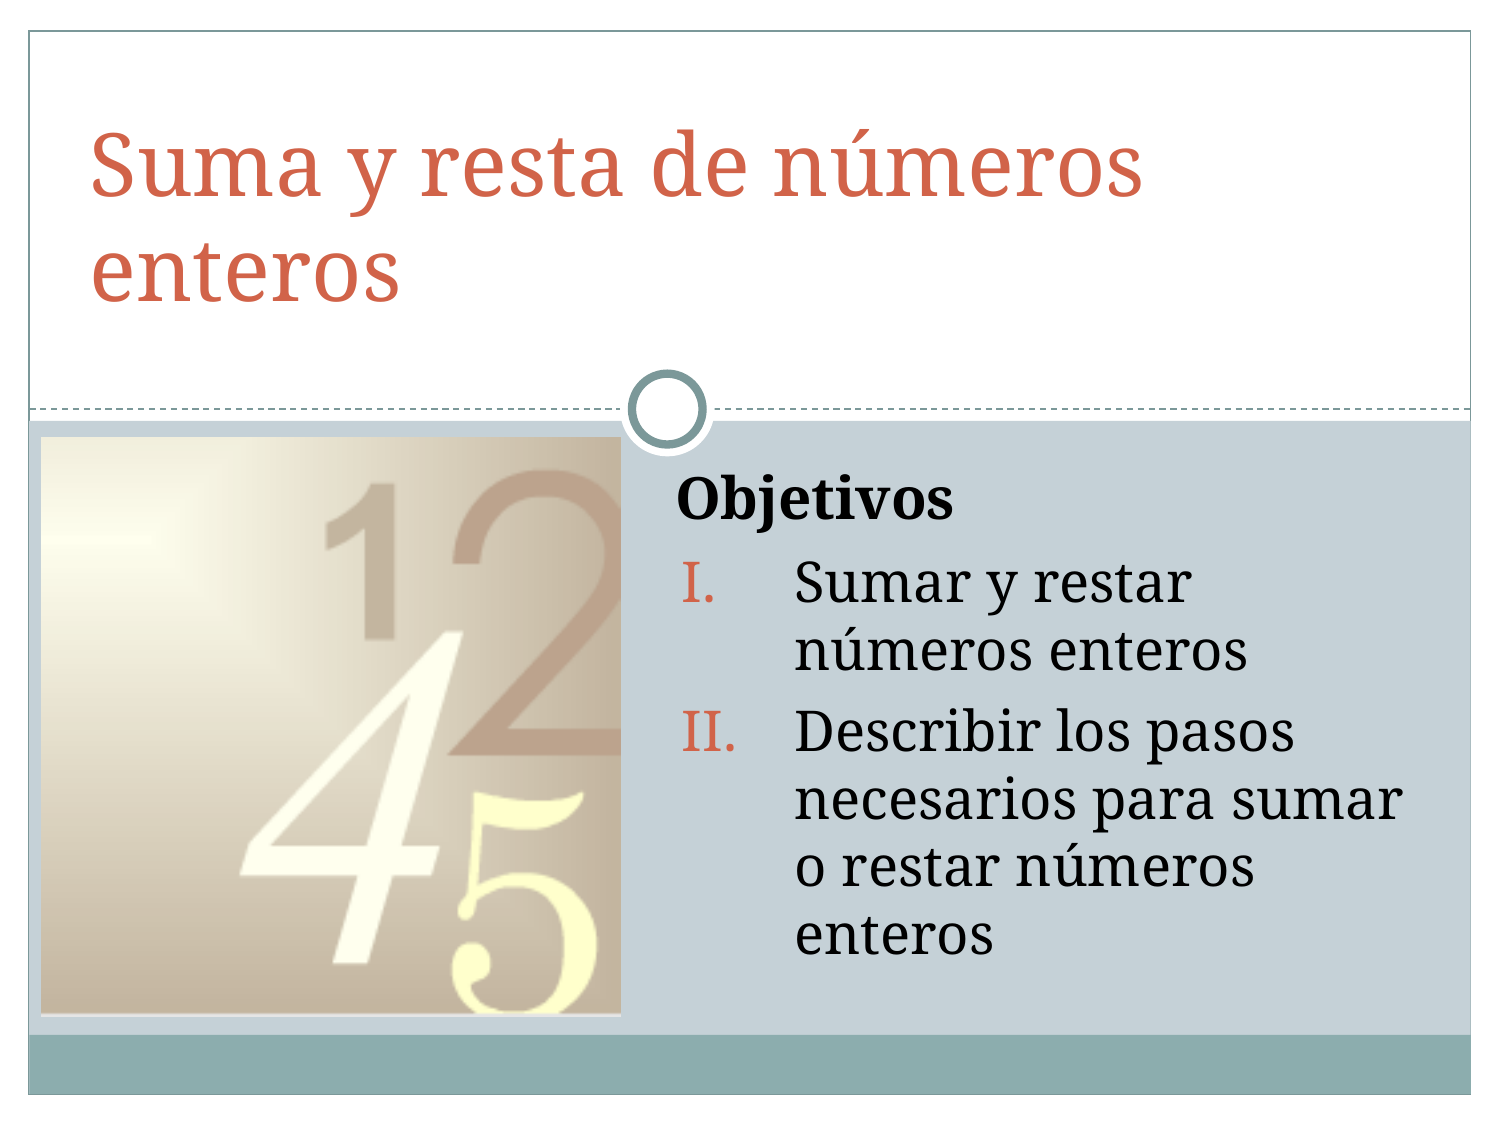

# Suma y resta de números enteros
Sumar y restar números enteros
Describir los pasos necesarios para sumar o restar números enteros